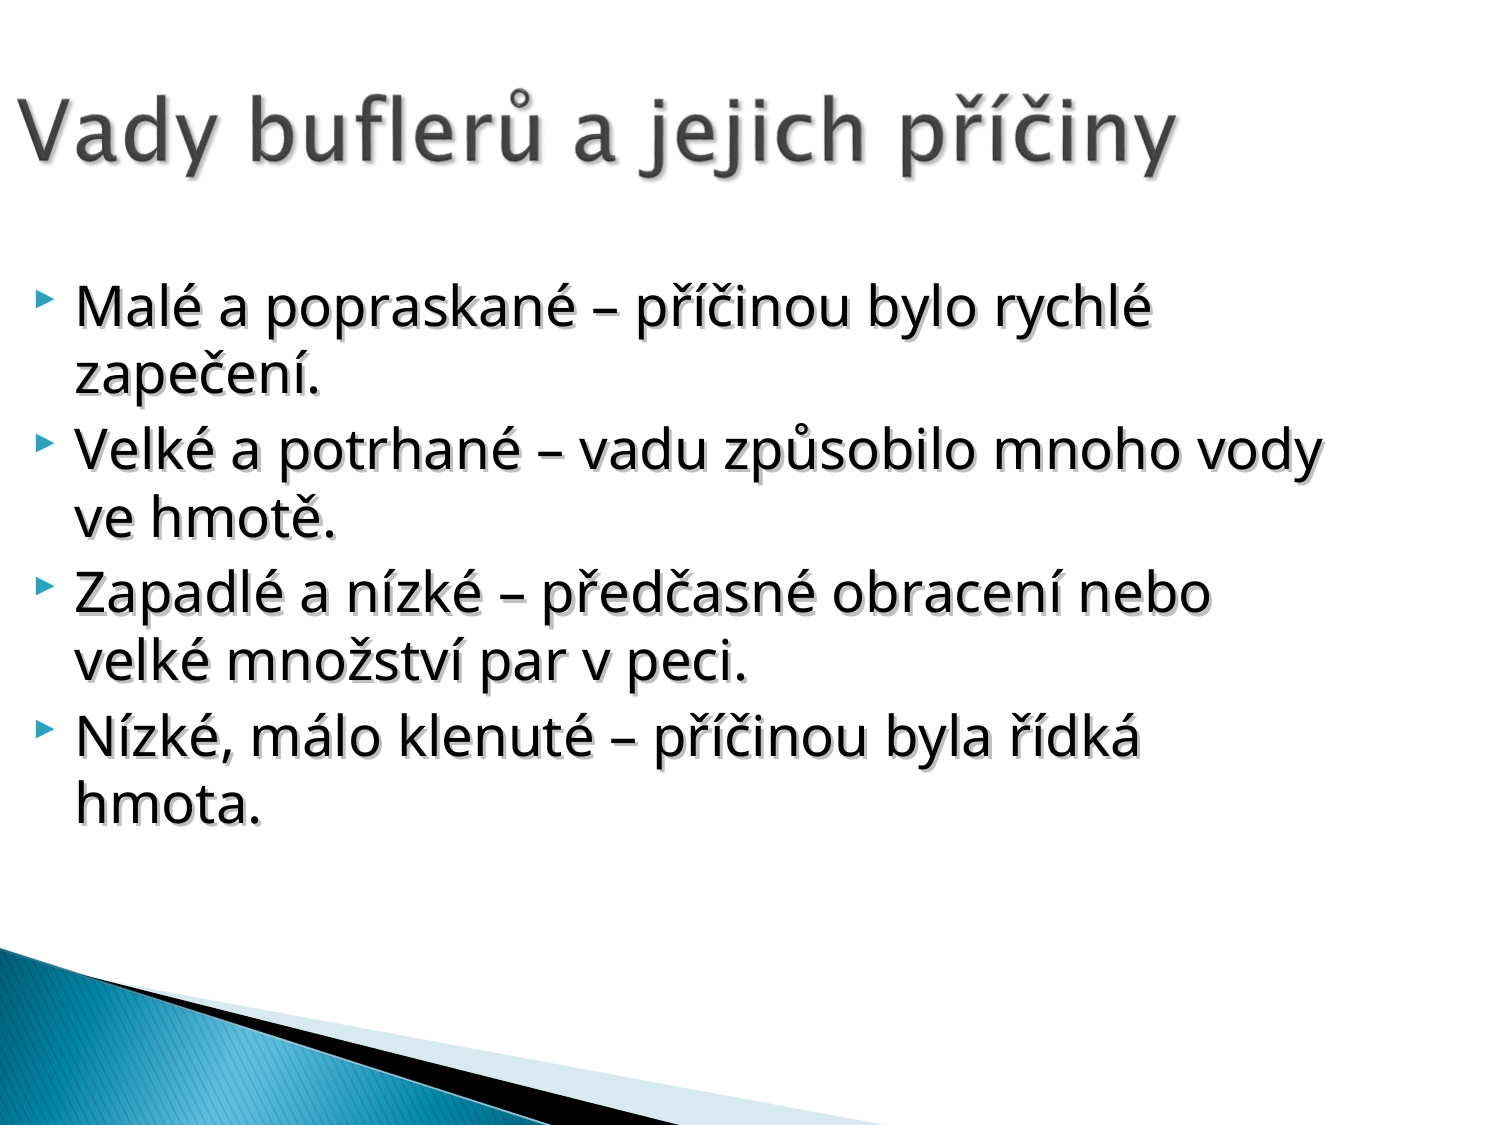

Malé a popraskané – příčinou bylo rychlé zapečení.
Velké a potrhané – vadu způsobilo mnoho vody ve hmotě.
Zapadlé a nízké – předčasné obracení nebo velké množství par v peci.
Nízké, málo klenuté – příčinou byla řídká hmota.